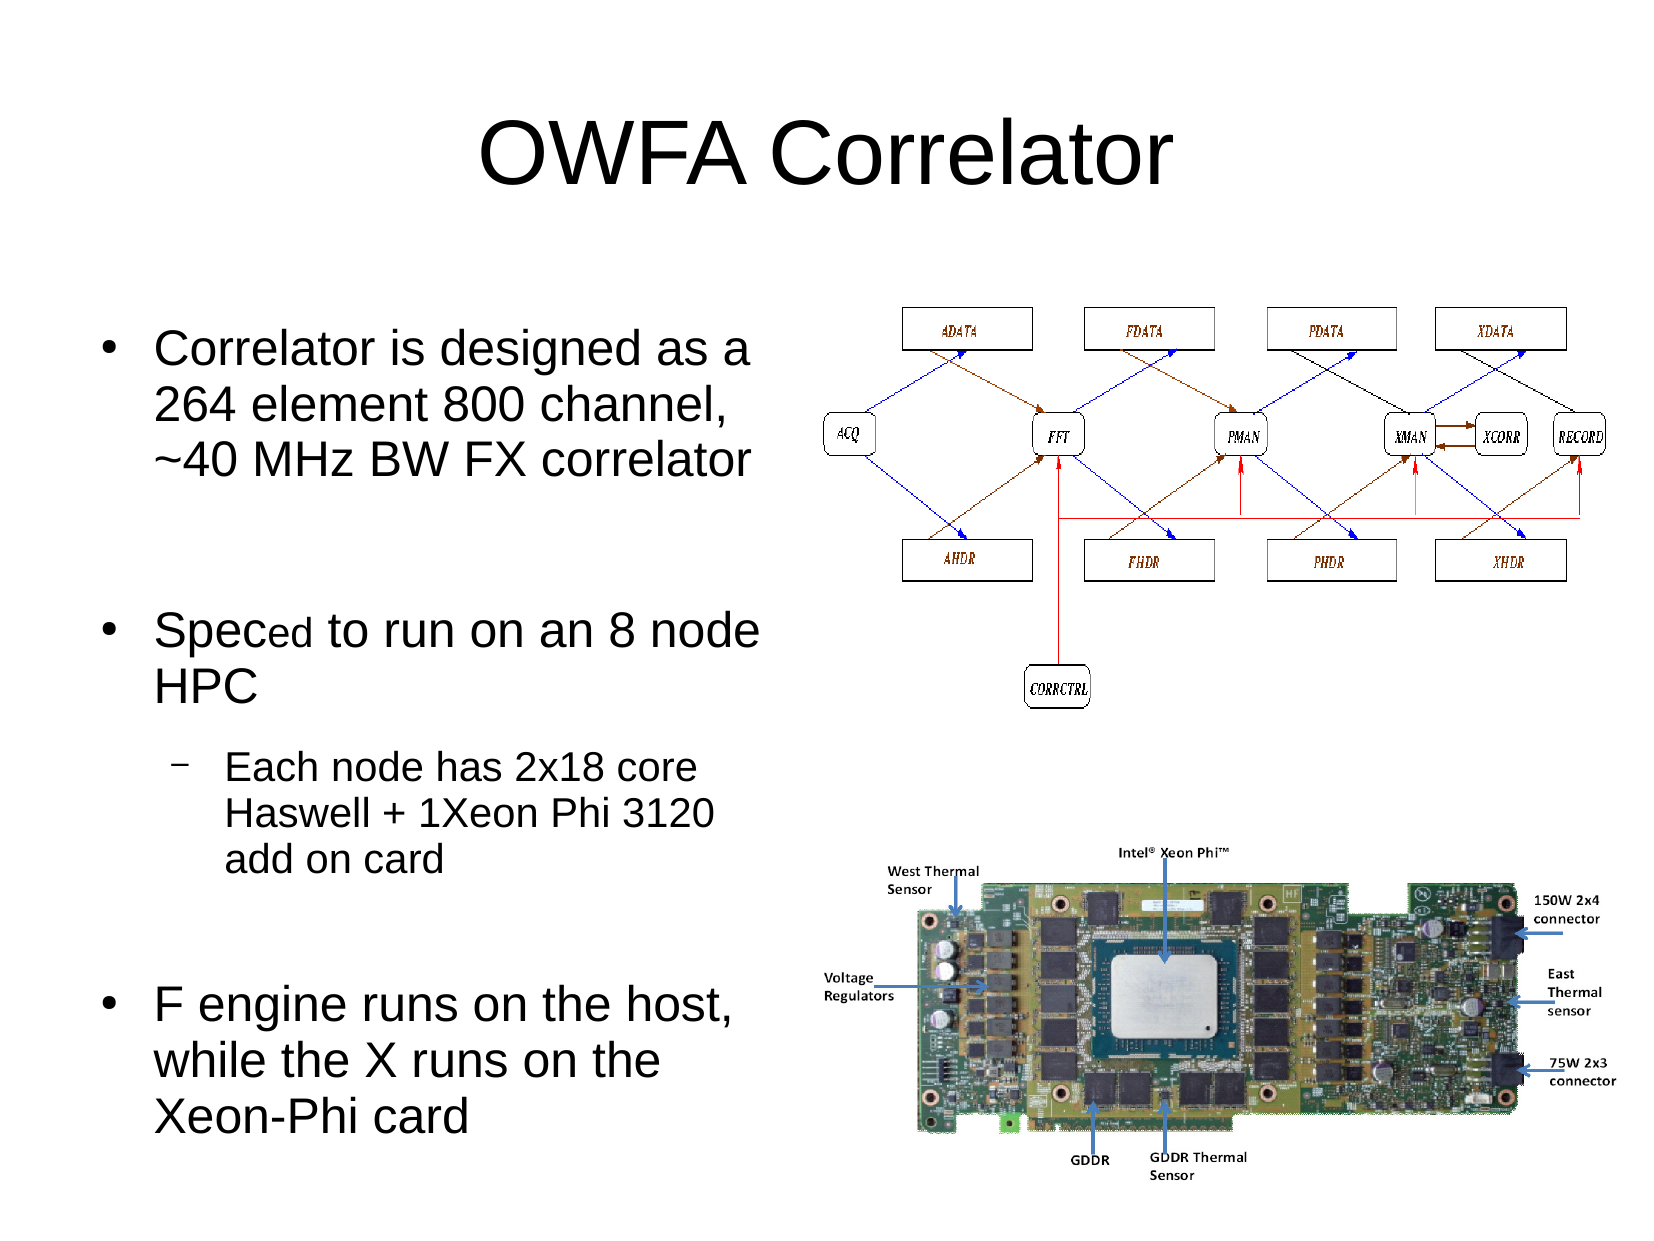

# OWFA Correlator
Correlator is designed as a 264 element 800 channel, ~40 MHz BW FX correlator
Speced to run on an 8 node HPC
Each node has 2x18 core Haswell + 1Xeon Phi 3120 add on card
F engine runs on the host, while the X runs on the Xeon-Phi card